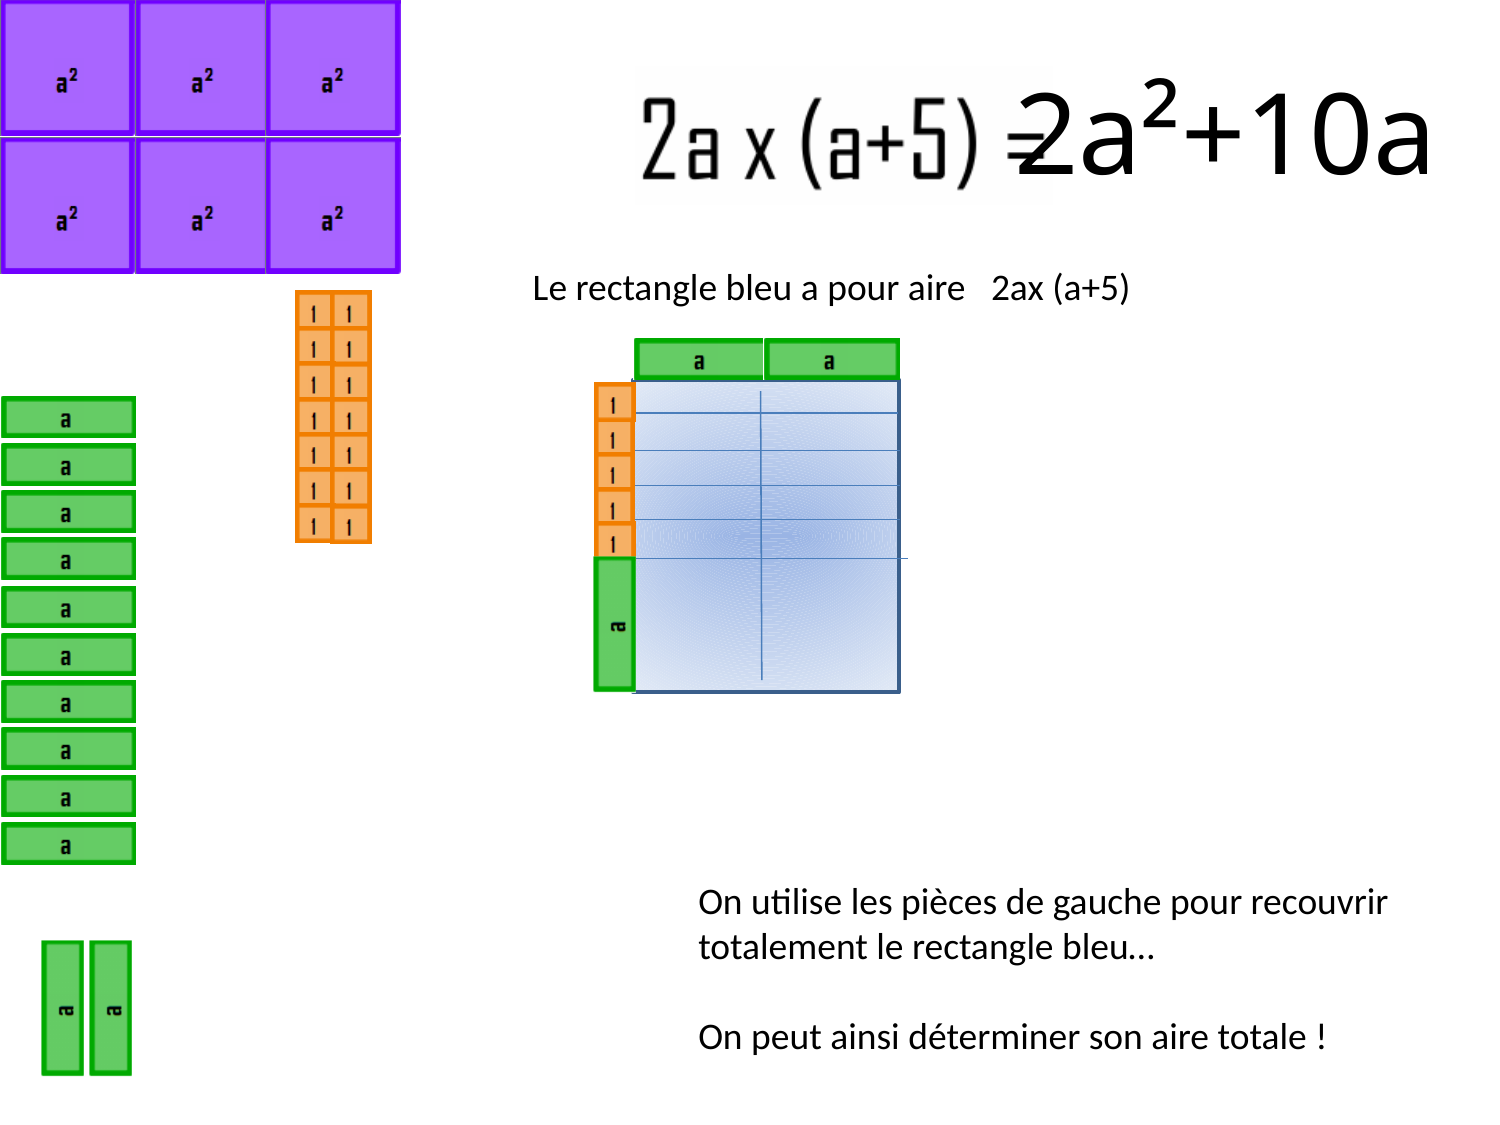

2a²+10a
Le rectangle bleu a pour aire 2ax (a+5)
On utilise les pièces de gauche pour recouvrir
totalement le rectangle bleu…
On peut ainsi déterminer son aire totale !